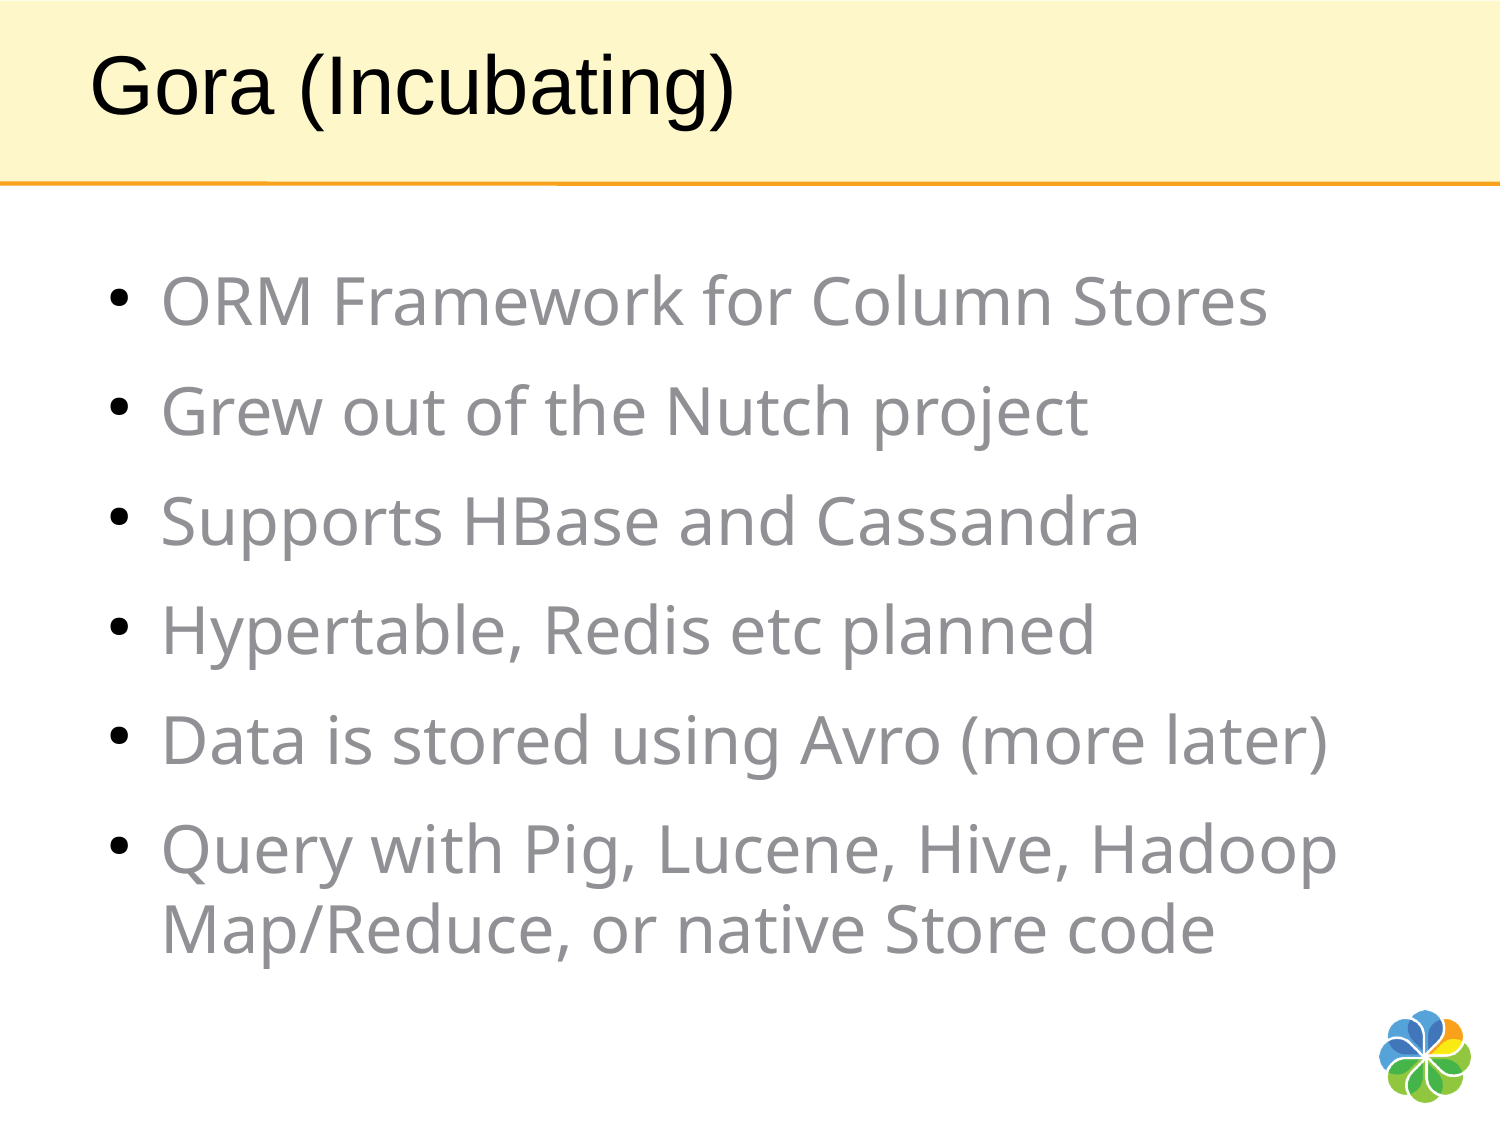

# Gora (Incubating)
ORM Framework for Column Stores
Grew out of the Nutch project
Supports HBase and Cassandra
Hypertable, Redis etc planned
Data is stored using Avro (more later)
Query with Pig, Lucene, Hive, Hadoop Map/Reduce, or native Store code